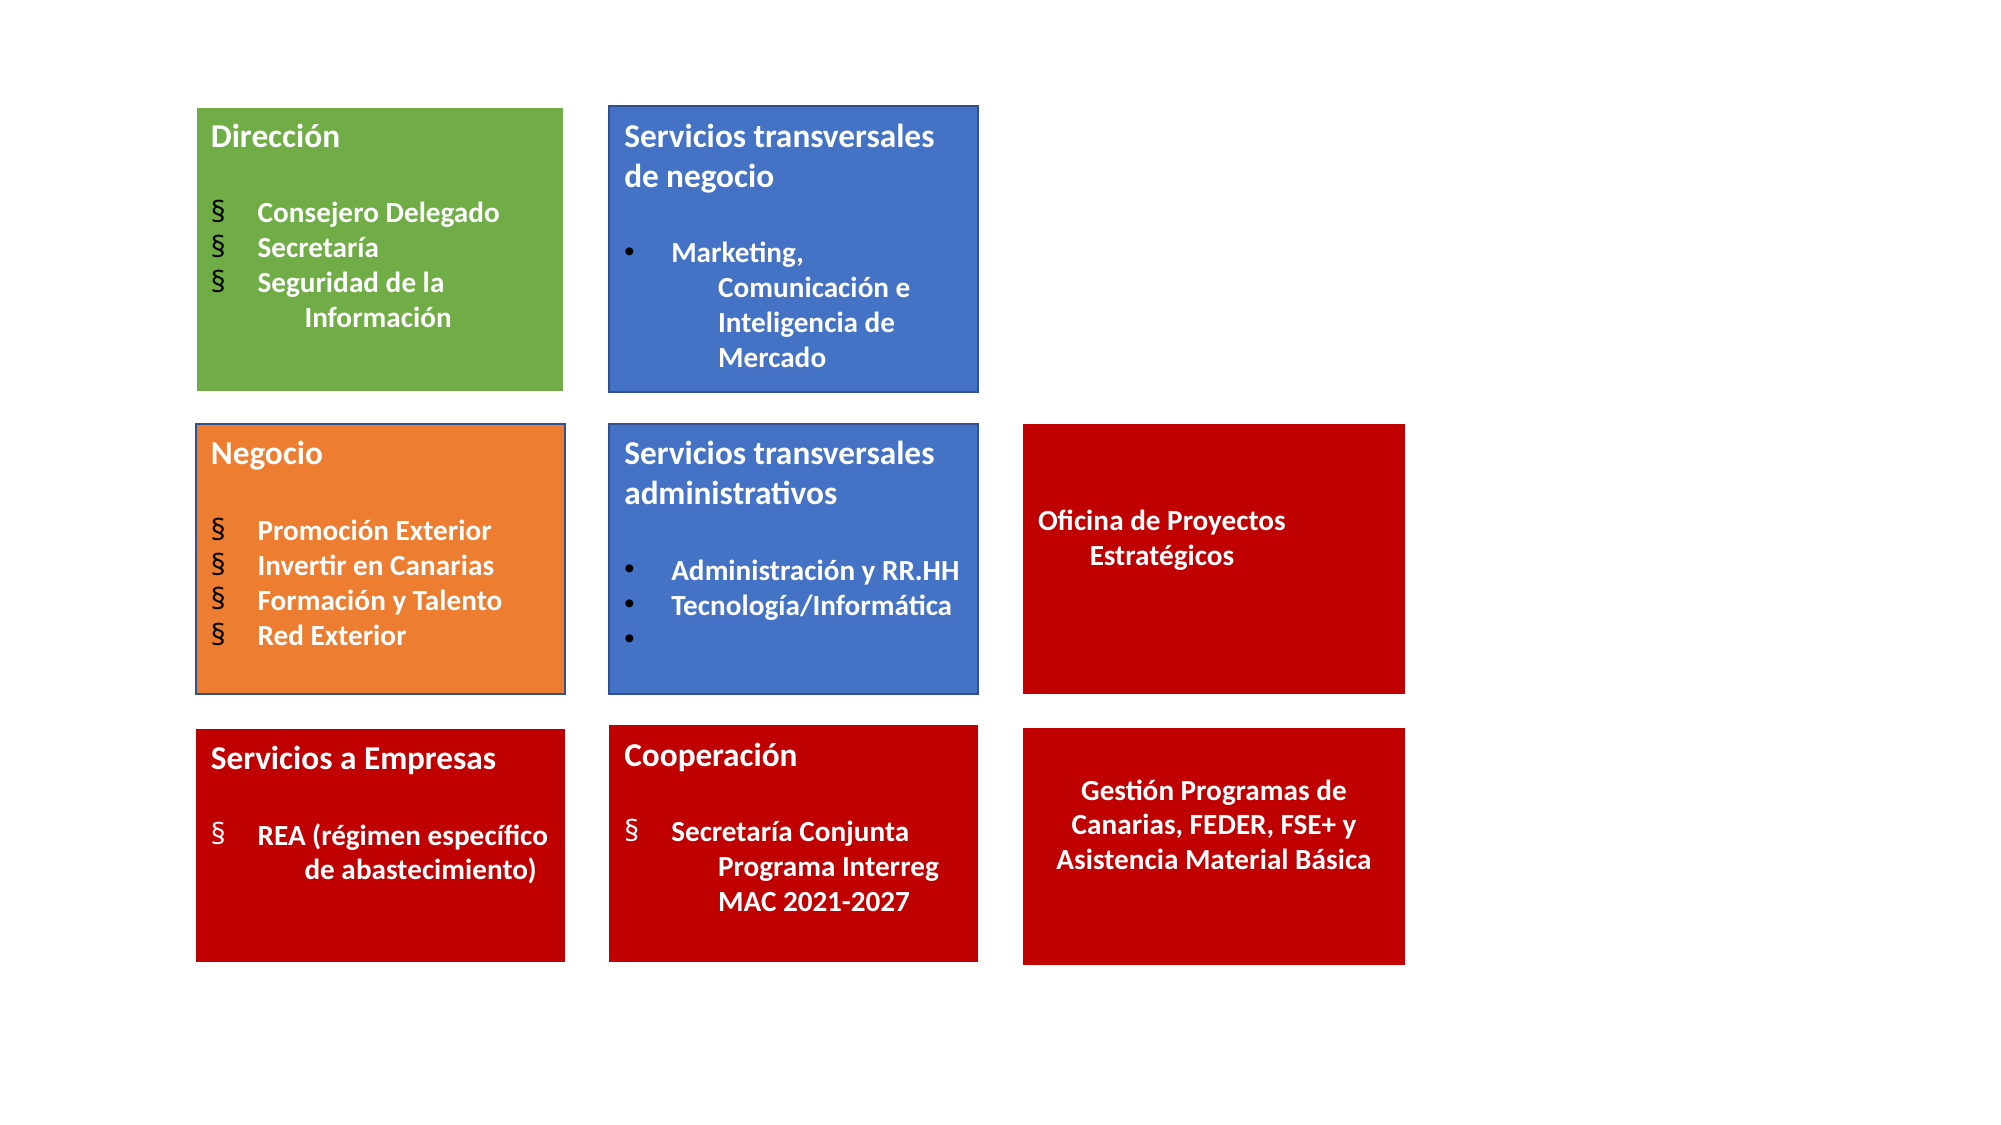

Dirección
Consejero Delegado
Secretaría
Seguridad de la Información
Servicios transversales de negocio
Marketing, Comunicación e Inteligencia de Mercado
Negocio
Promoción Exterior
Invertir en Canarias
Formación y Talento
Red Exterior
Servicios transversales administrativos
Administración y RR.HH
Tecnología/Informática
Oficina de Proyectos Estratégicos
Cooperación
Secretaría Conjunta Programa Interreg MAC 2021-2027
Gestión Programas de Canarias, FEDER, FSE+ y Asistencia Material Básica
Servicios a Empresas
REA (régimen específico de abastecimiento)